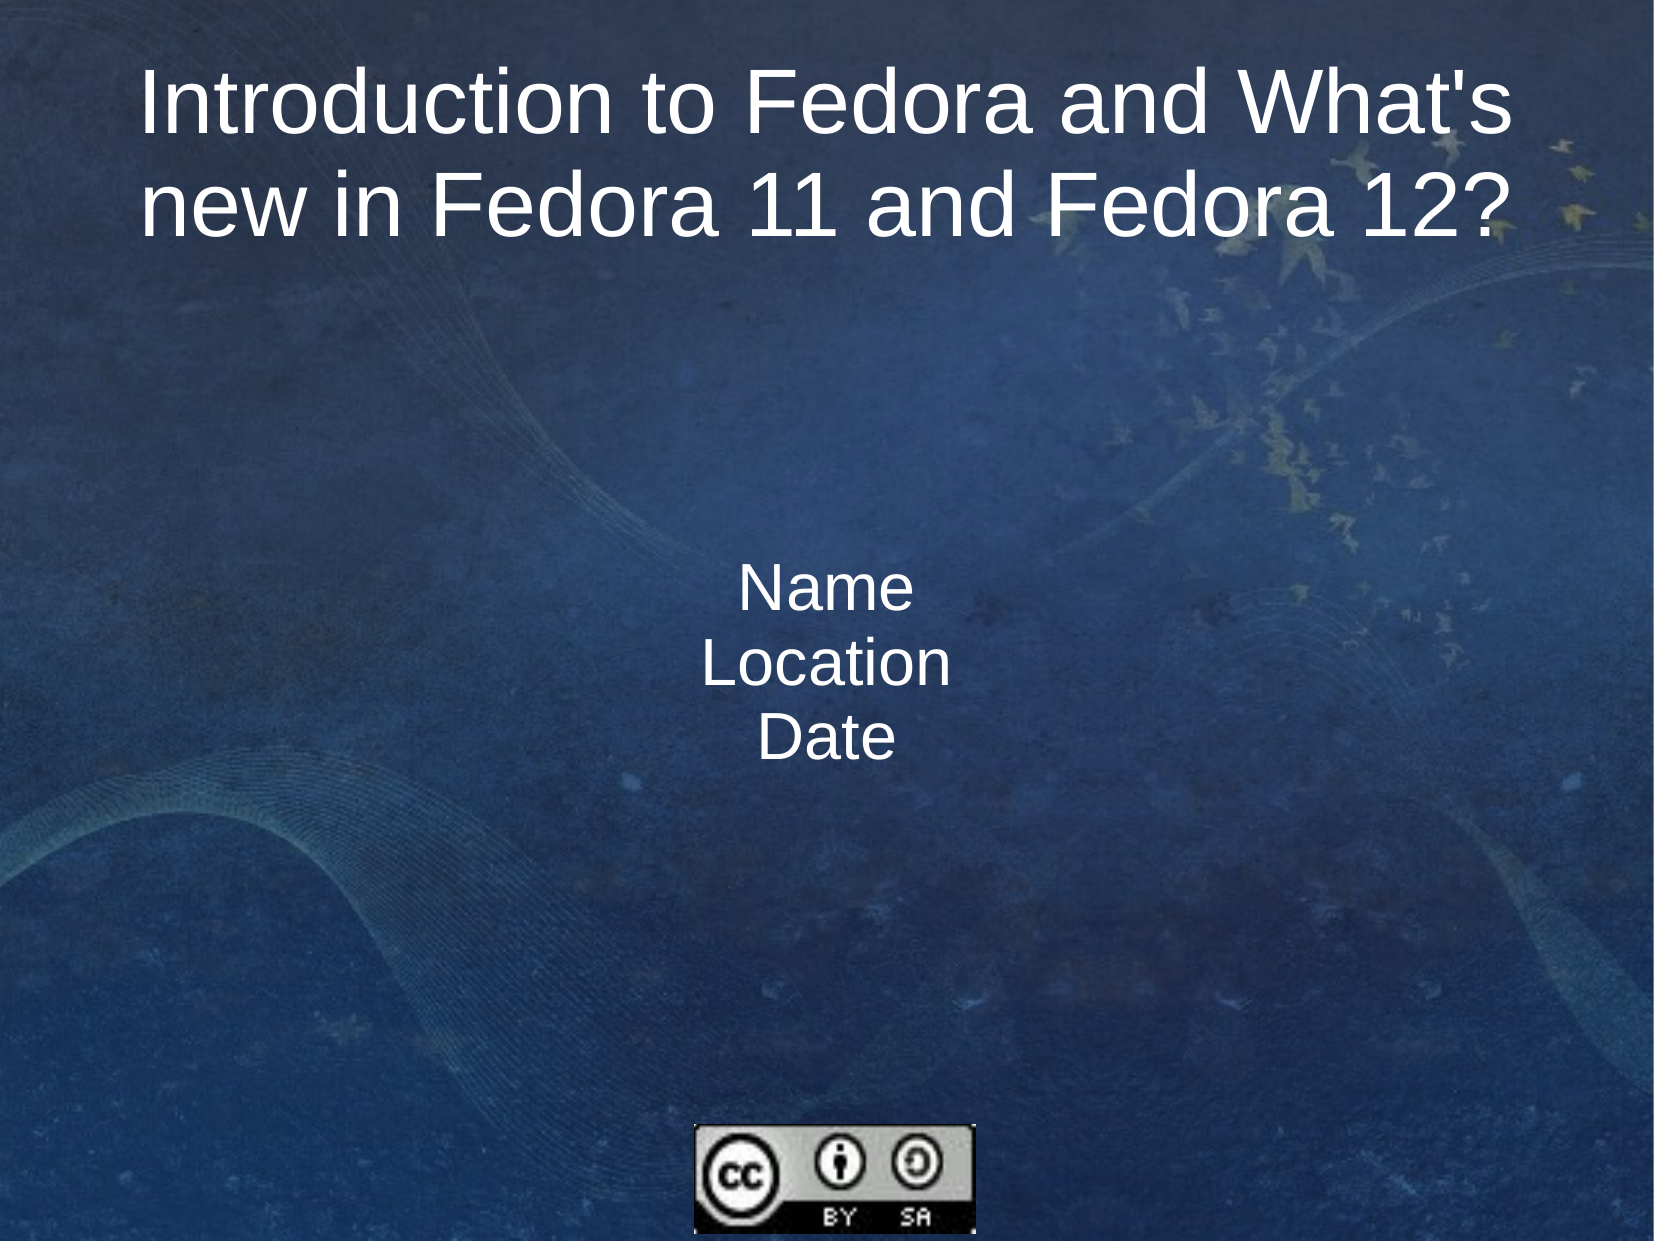

# Introduction to Fedora and What's new in Fedora 11 and Fedora 12?
Name
Location
Date